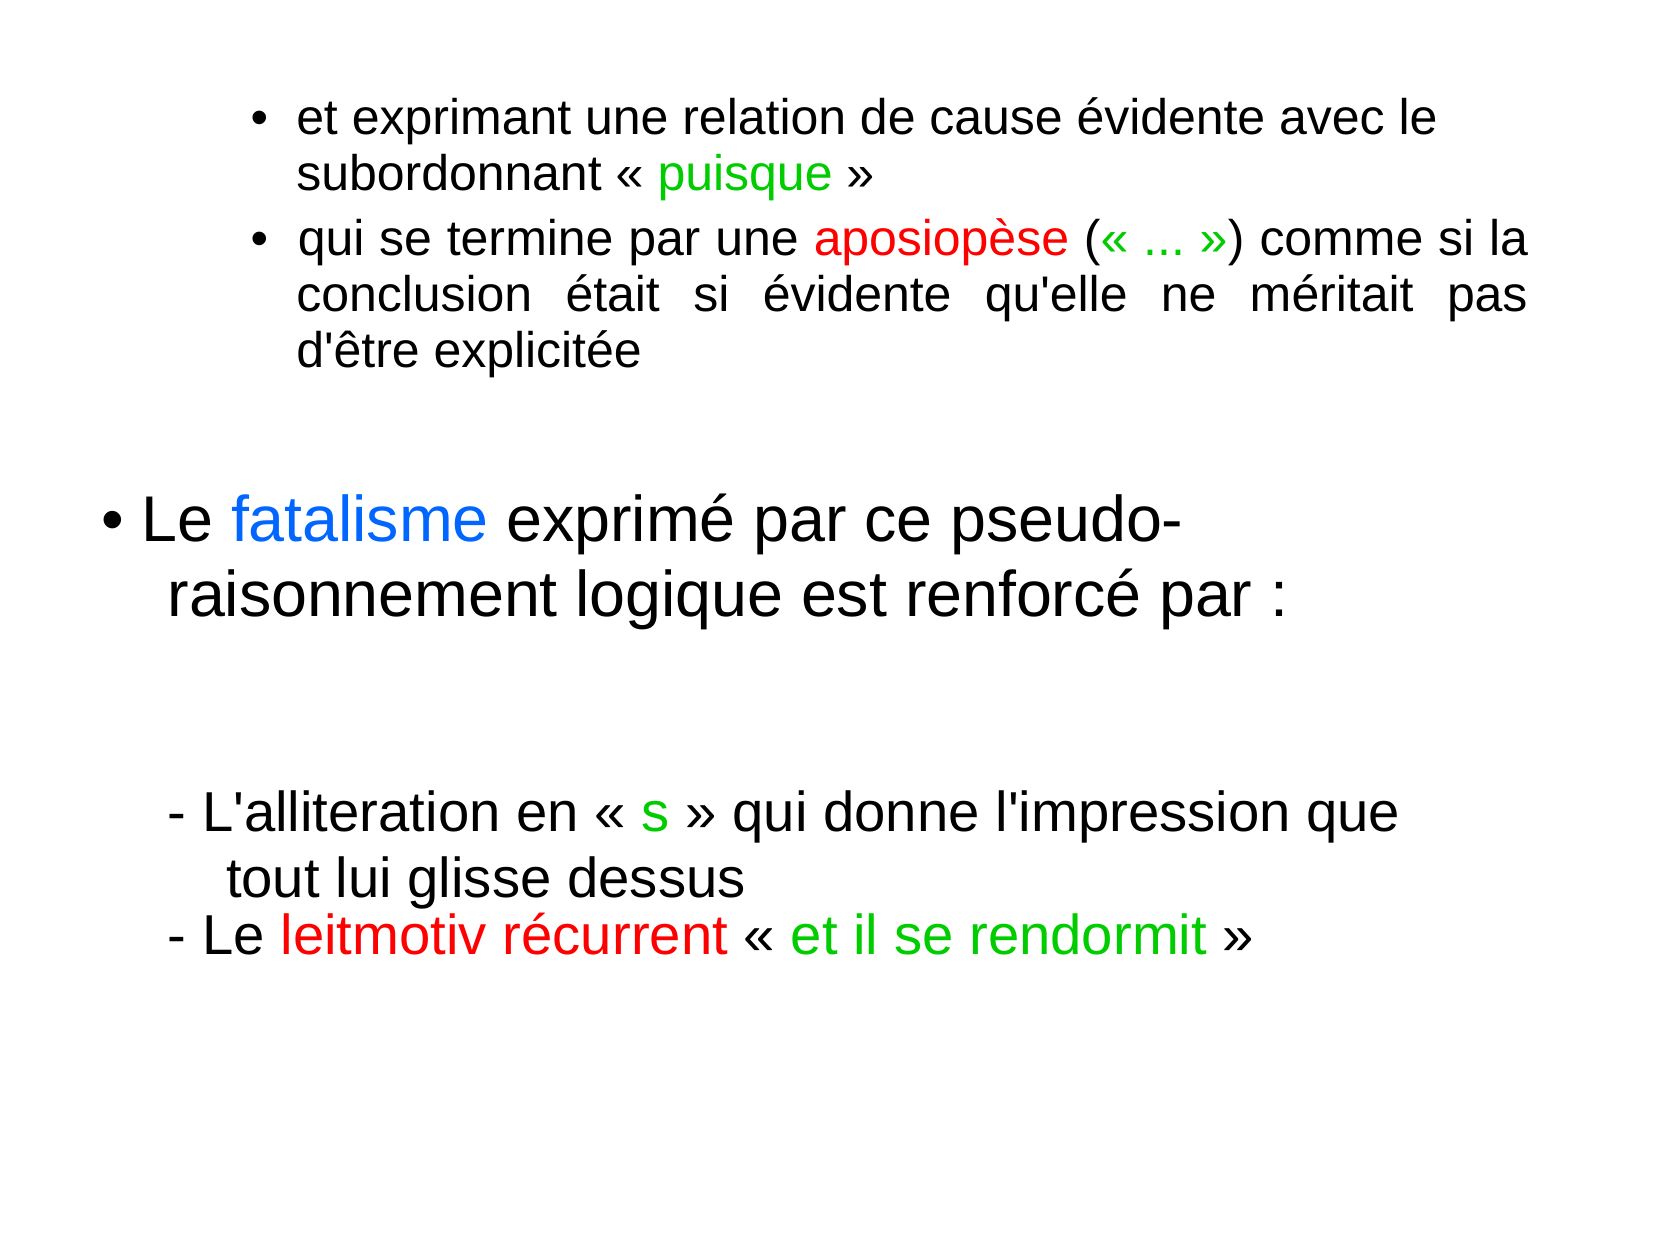

• et exprimant une relation de cause évidente avec le subordonnant « puisque »
• qui se termine par une aposiopèse (« ... ») comme si la conclusion était si évidente qu'elle ne méritait pas d'être explicitée
• Le fatalisme exprimé par ce pseudo-raisonnement logique est renforcé par :
- L'alliteration en « s » qui donne l'impression que tout lui glisse dessus
- Le leitmotiv récurrent « et il se rendormit »